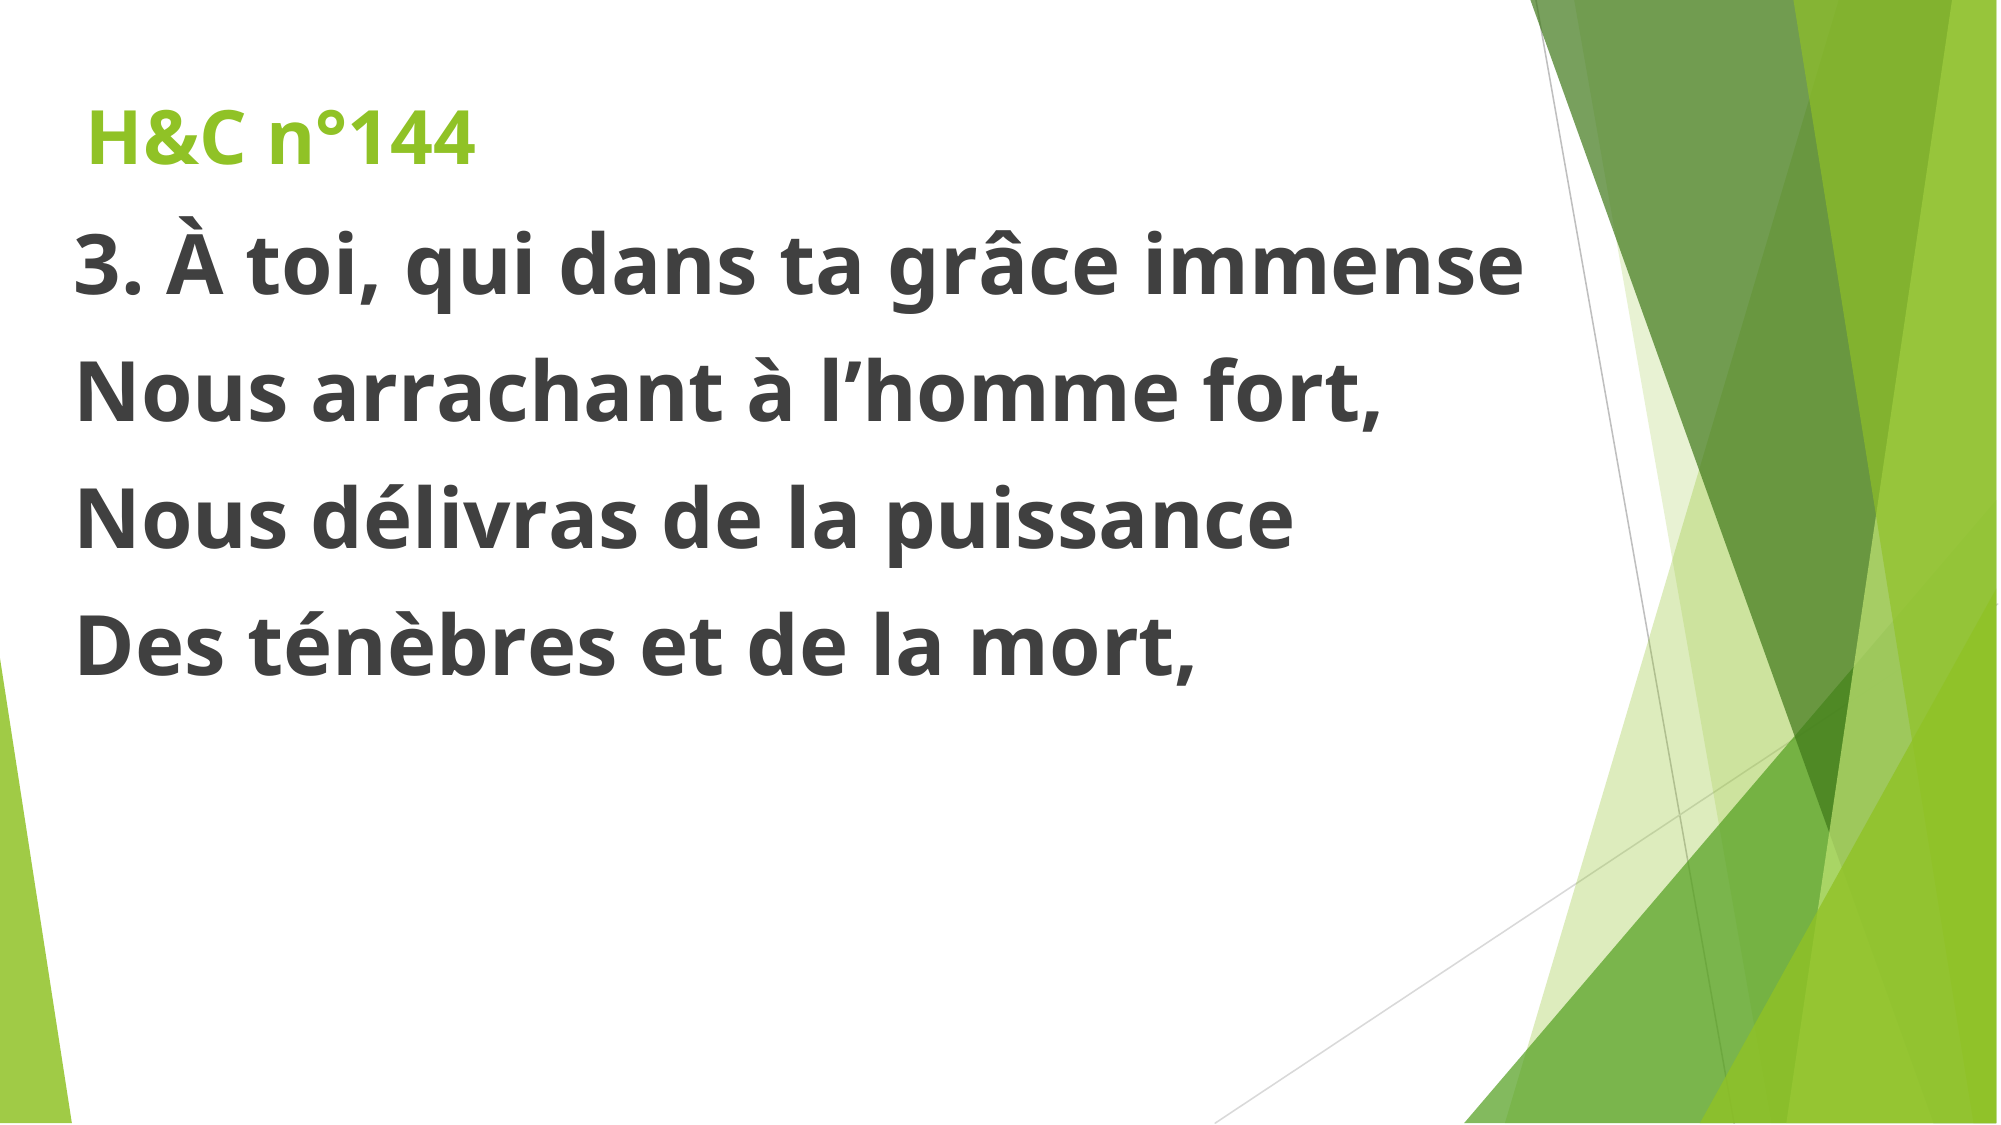

H&C n°144
3. À toi, qui dans ta grâce immense
Nous arrachant à l’homme fort,
Nous délivras de la puissance
Des ténèbres et de la mort,